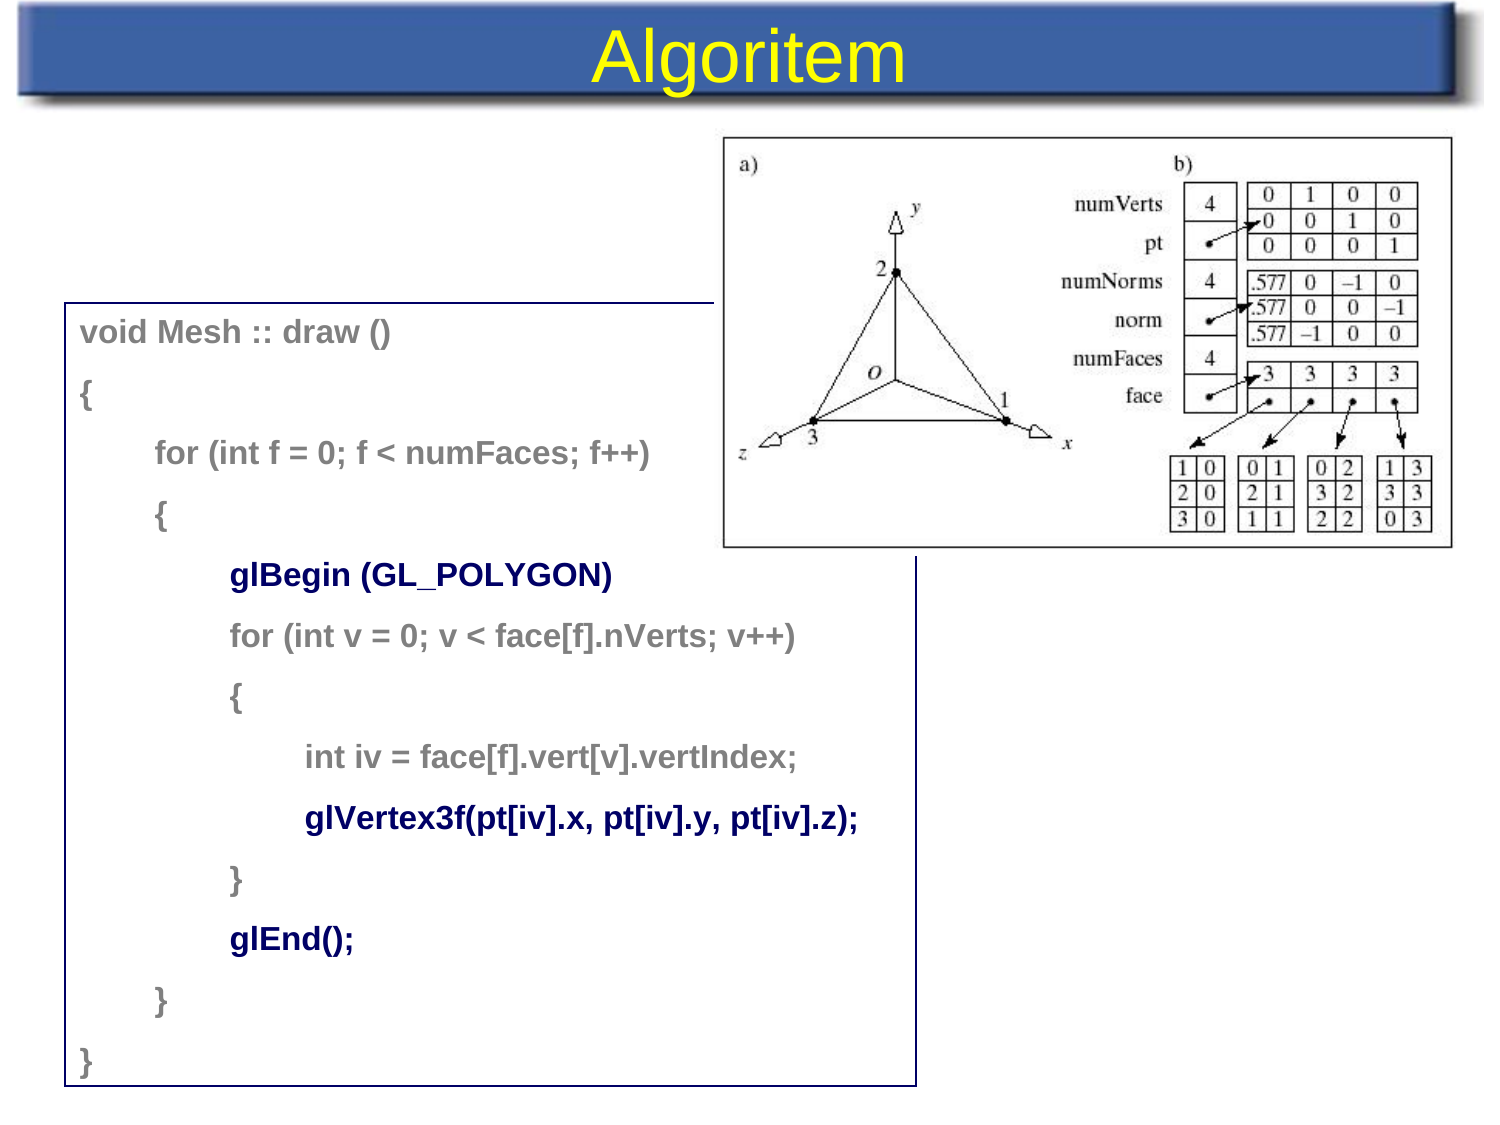

Algoritem
void Mesh :: draw ()
{
for (int f = 0; f < numFaces; f++)
{
glBegin (GL_POLYGON)
for (int v = 0; v < face[f].nVerts; v++)
{
int iv = face[f].vert[v].vertIndex;
glVertex3f(pt[iv].x, pt[iv].y, pt[iv].z);
}
glEnd();
}
}